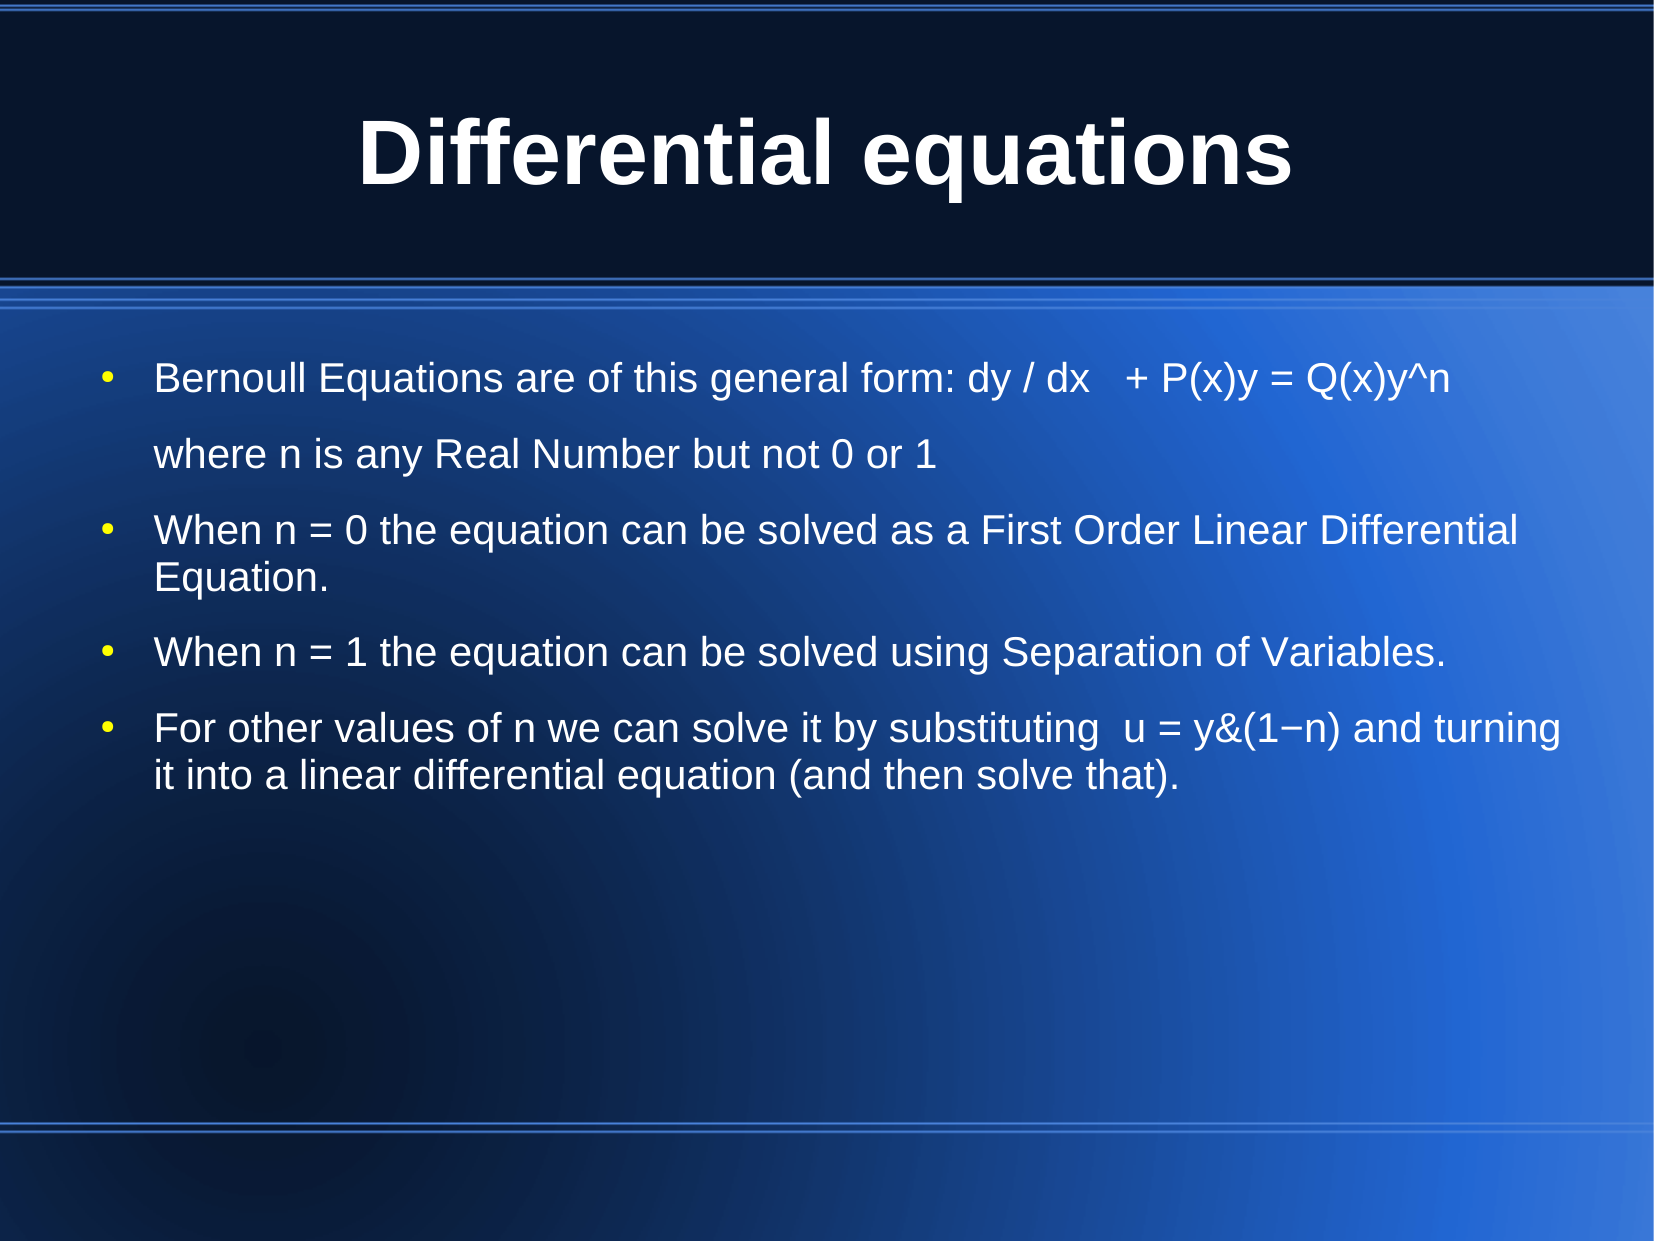

# Differential equations
Bernoull Equations are of this general form: dy / dx + P(x)y = Q(x)y^n
where n is any Real Number but not 0 or 1
When n = 0 the equation can be solved as a First Order Linear Differential Equation.
When n = 1 the equation can be solved using Separation of Variables.
For other values of n we can solve it by substituting u = y&(1−n) and turning it into a linear differential equation (and then solve that).